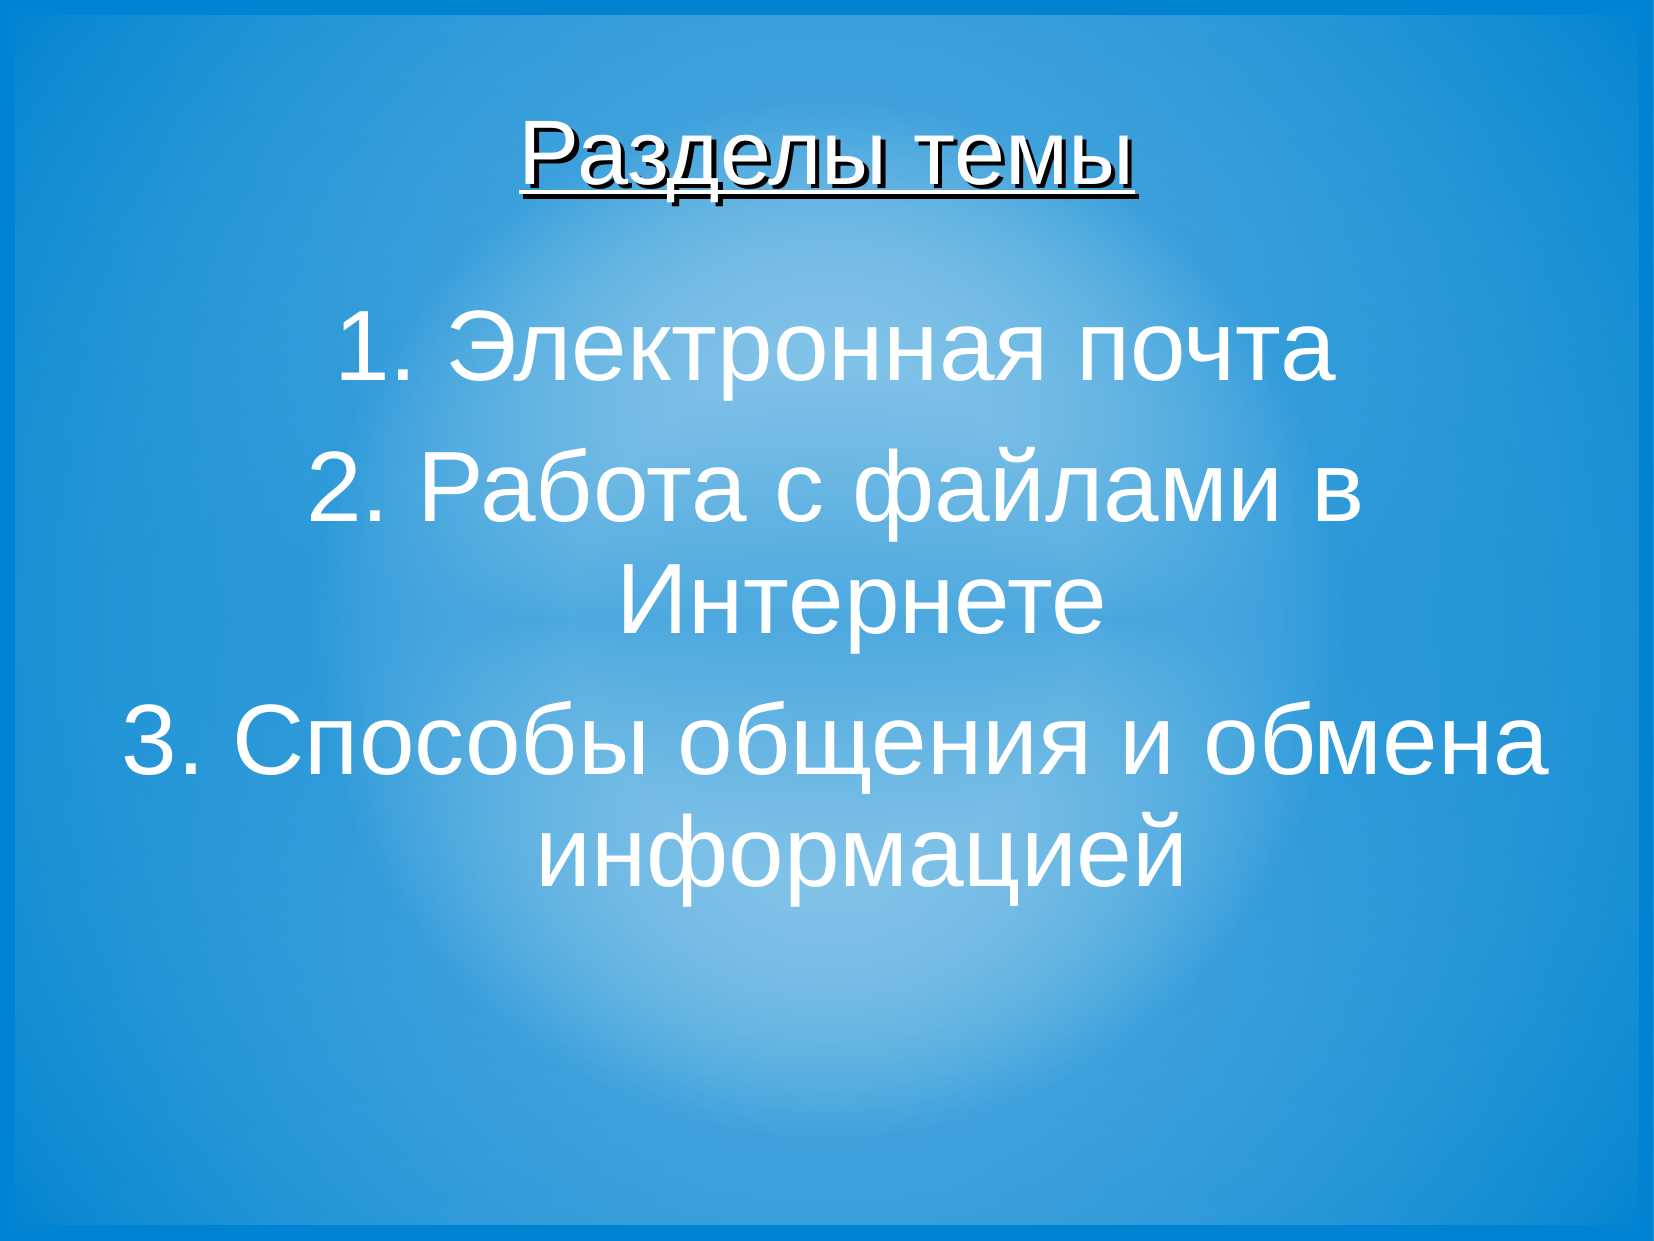

# Разделы темы
 Электронная почта
 Работа с файлами в Интернете
 Способы общения и обмена информацией